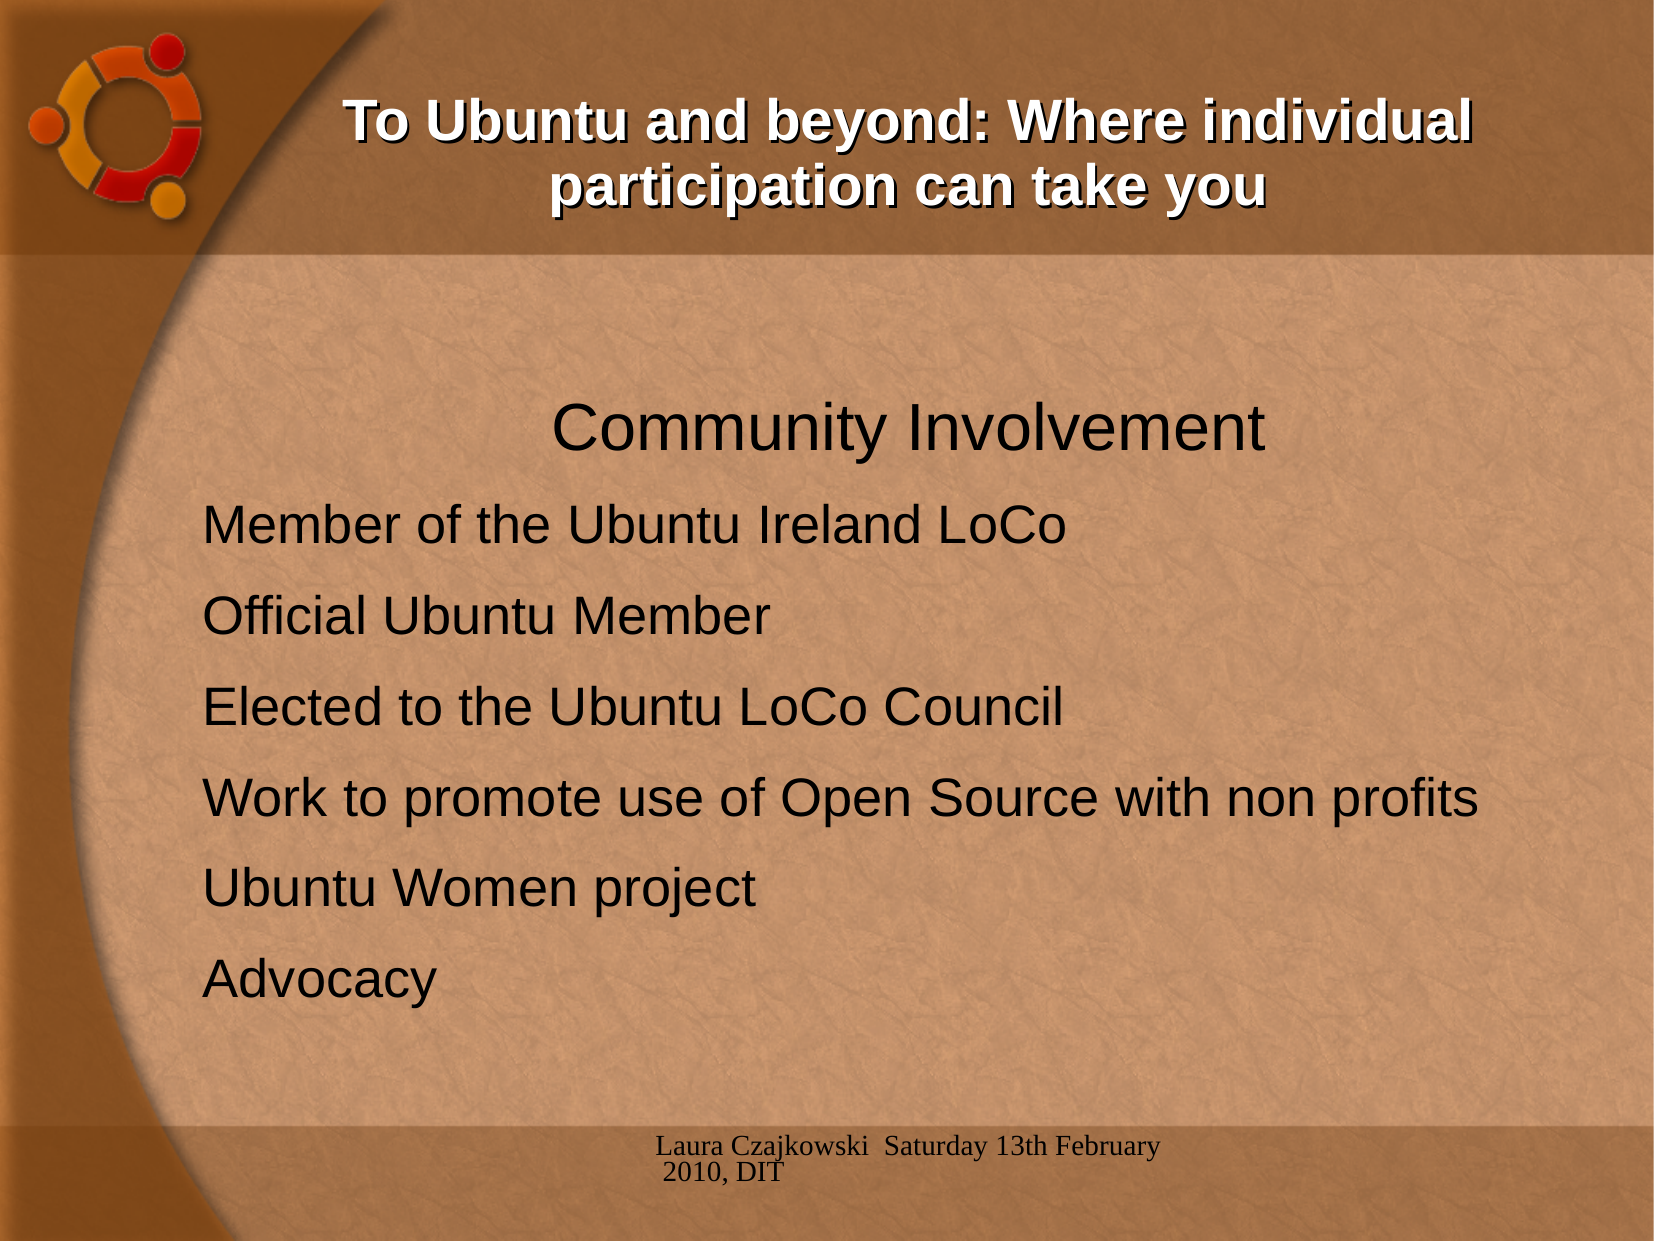

# To Ubuntu and beyond: Where individual participation can take you
Community Involvement
 Member of the Ubuntu Ireland LoCo
 Official Ubuntu Member
 Elected to the Ubuntu LoCo Council
 Work to promote use of Open Source with non profits
 Ubuntu Women project
 Advocacy
Laura Czajkowski Saturday 13th February 2010, DIT